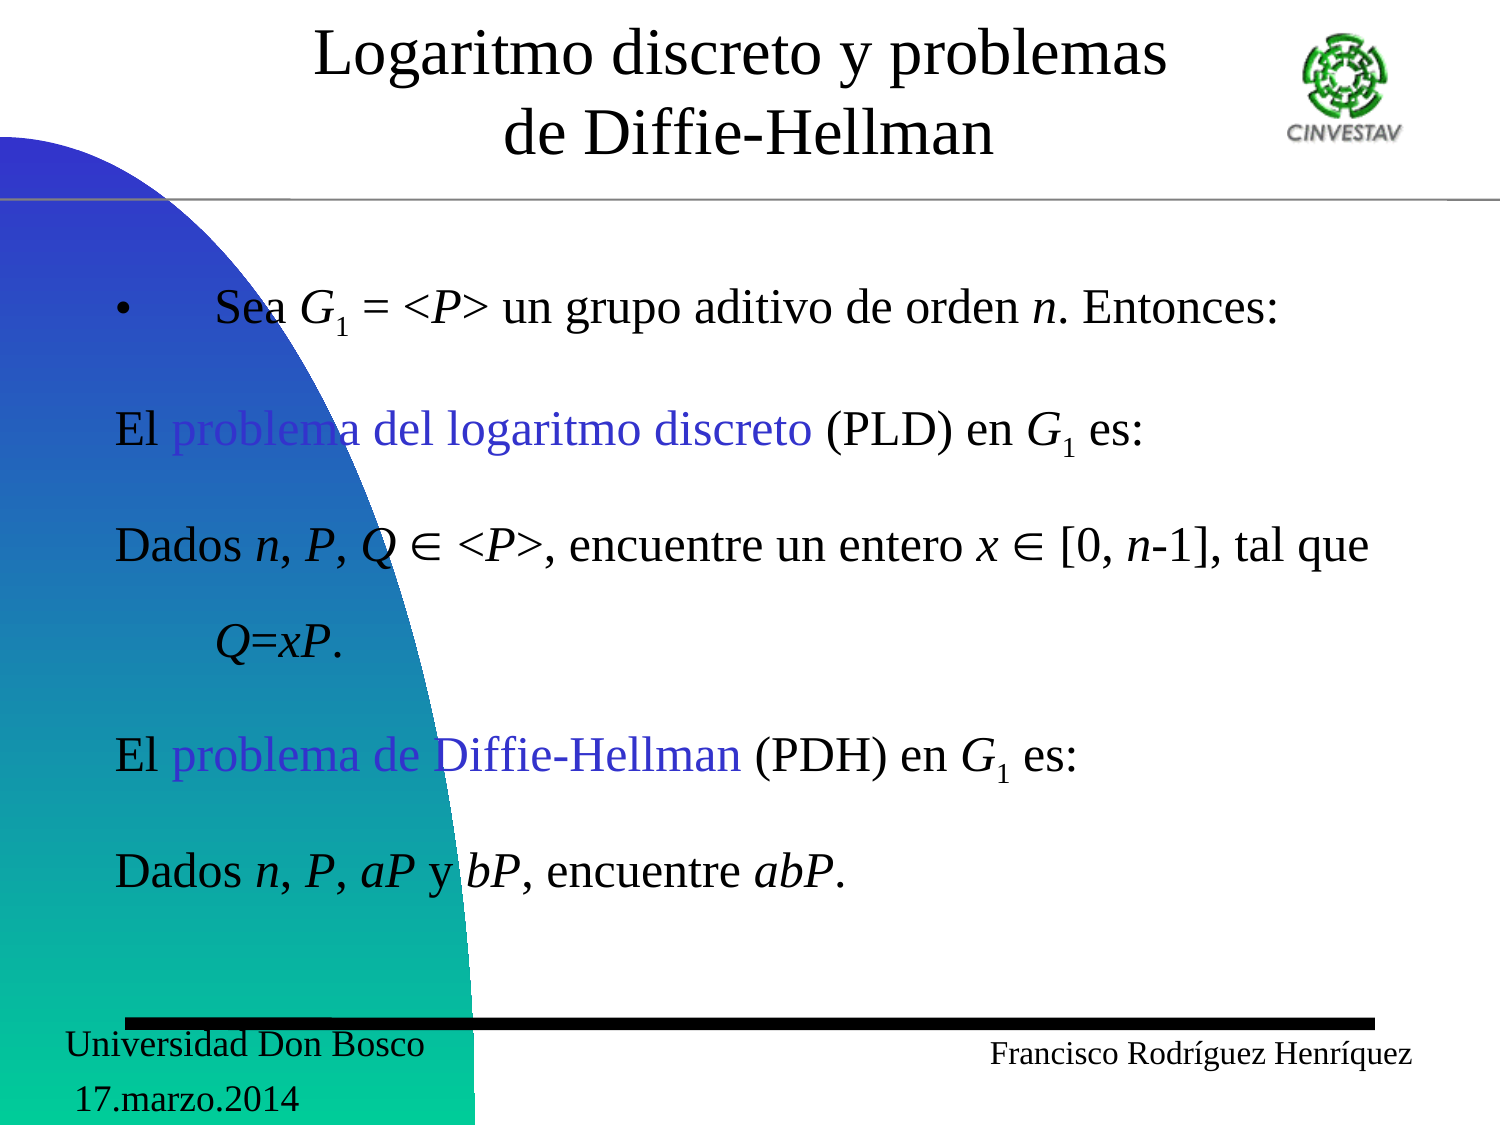

Logaritmo discreto y problemas
de Diffie-Hellman
Sea G1 = <P> un grupo aditivo de orden n. Entonces:
El problema del logaritmo discreto (PLD) en G1 es:
Dados n, P, Q  <P>, encuentre un entero x  [0, n-1], tal que Q=xP.
El problema de Diffie-Hellman (PDH) en G1 es:
Dados n, P, aP y bP, encuentre abP.